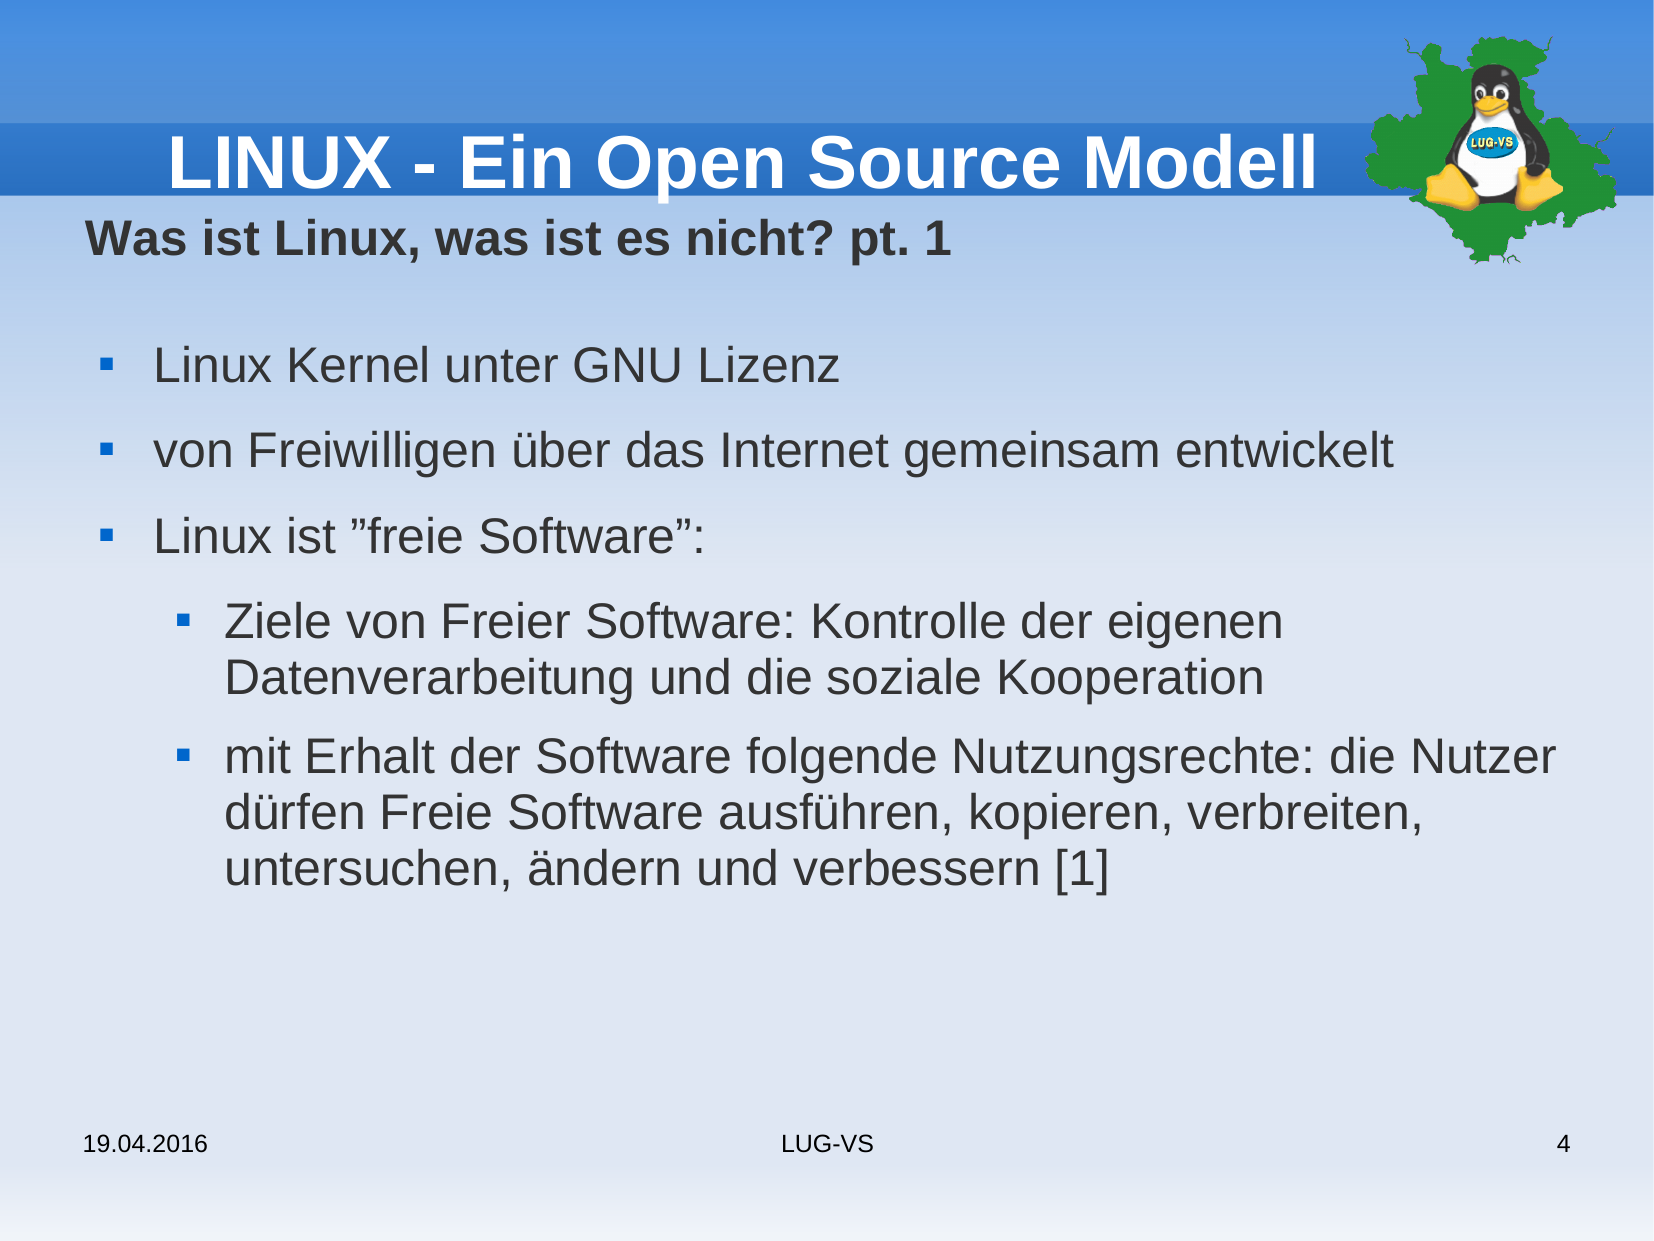

# LINUX - Ein Open Source Modell
Was ist Linux, was ist es nicht? pt. 1
Linux Kernel unter GNU Lizenz
von Freiwilligen über das Internet gemeinsam entwickelt
Linux ist ”freie Software”:
Ziele von Freier Software: Kontrolle der eigenen Datenverarbeitung und die soziale Kooperation
mit Erhalt der Software folgende Nutzungsrechte: die Nutzer dürfen Freie Software ausführen, kopieren, verbreiten, untersuchen, ändern und verbessern [1]
19.04.2016
LUG-VS
4